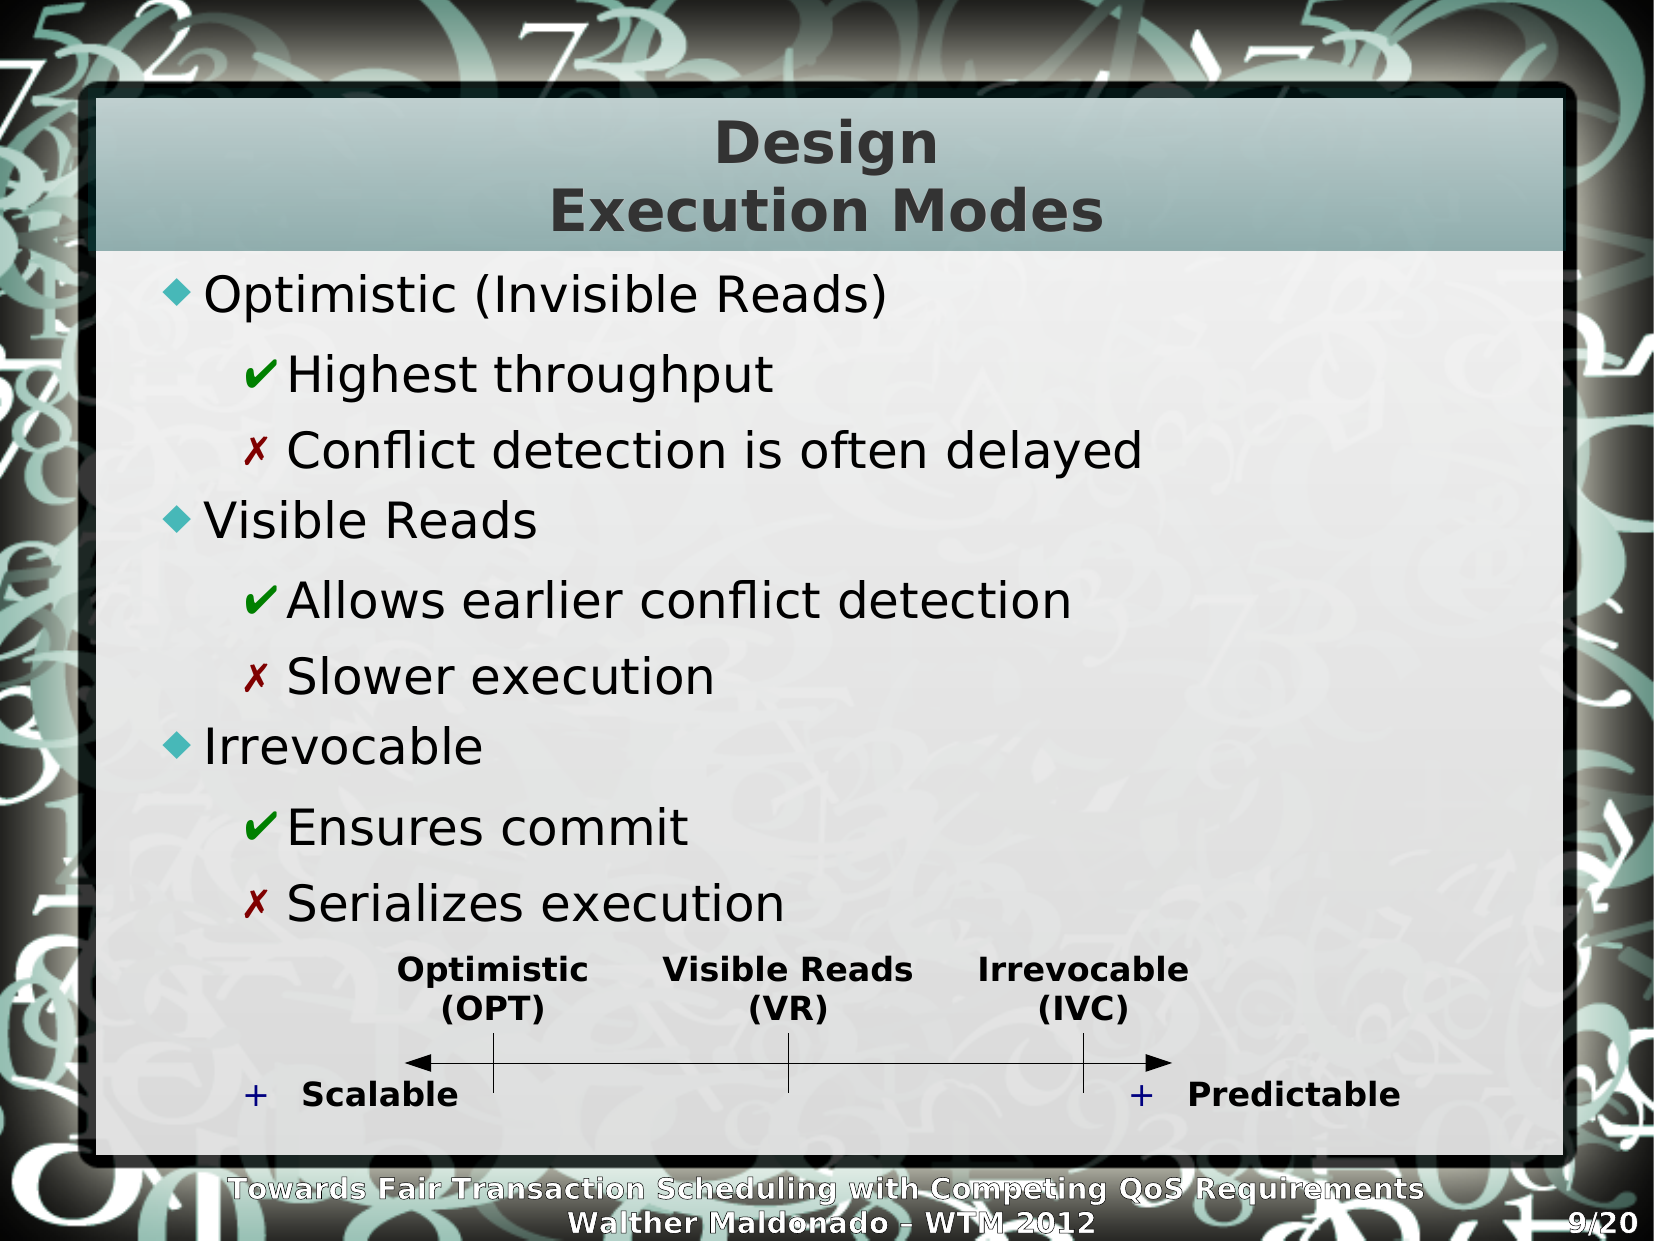

# Design Execution Modes
Optimistic (Invisible Reads)
Highest throughput
Conflict detection is often delayed
Visible Reads
Allows earlier conflict detection
Slower execution
Irrevocable
Ensures commit
Serializes execution
Optimistic
(OPT)
Visible Reads
(VR)
Irrevocable
(IVC)
Scalable
Predictable
9